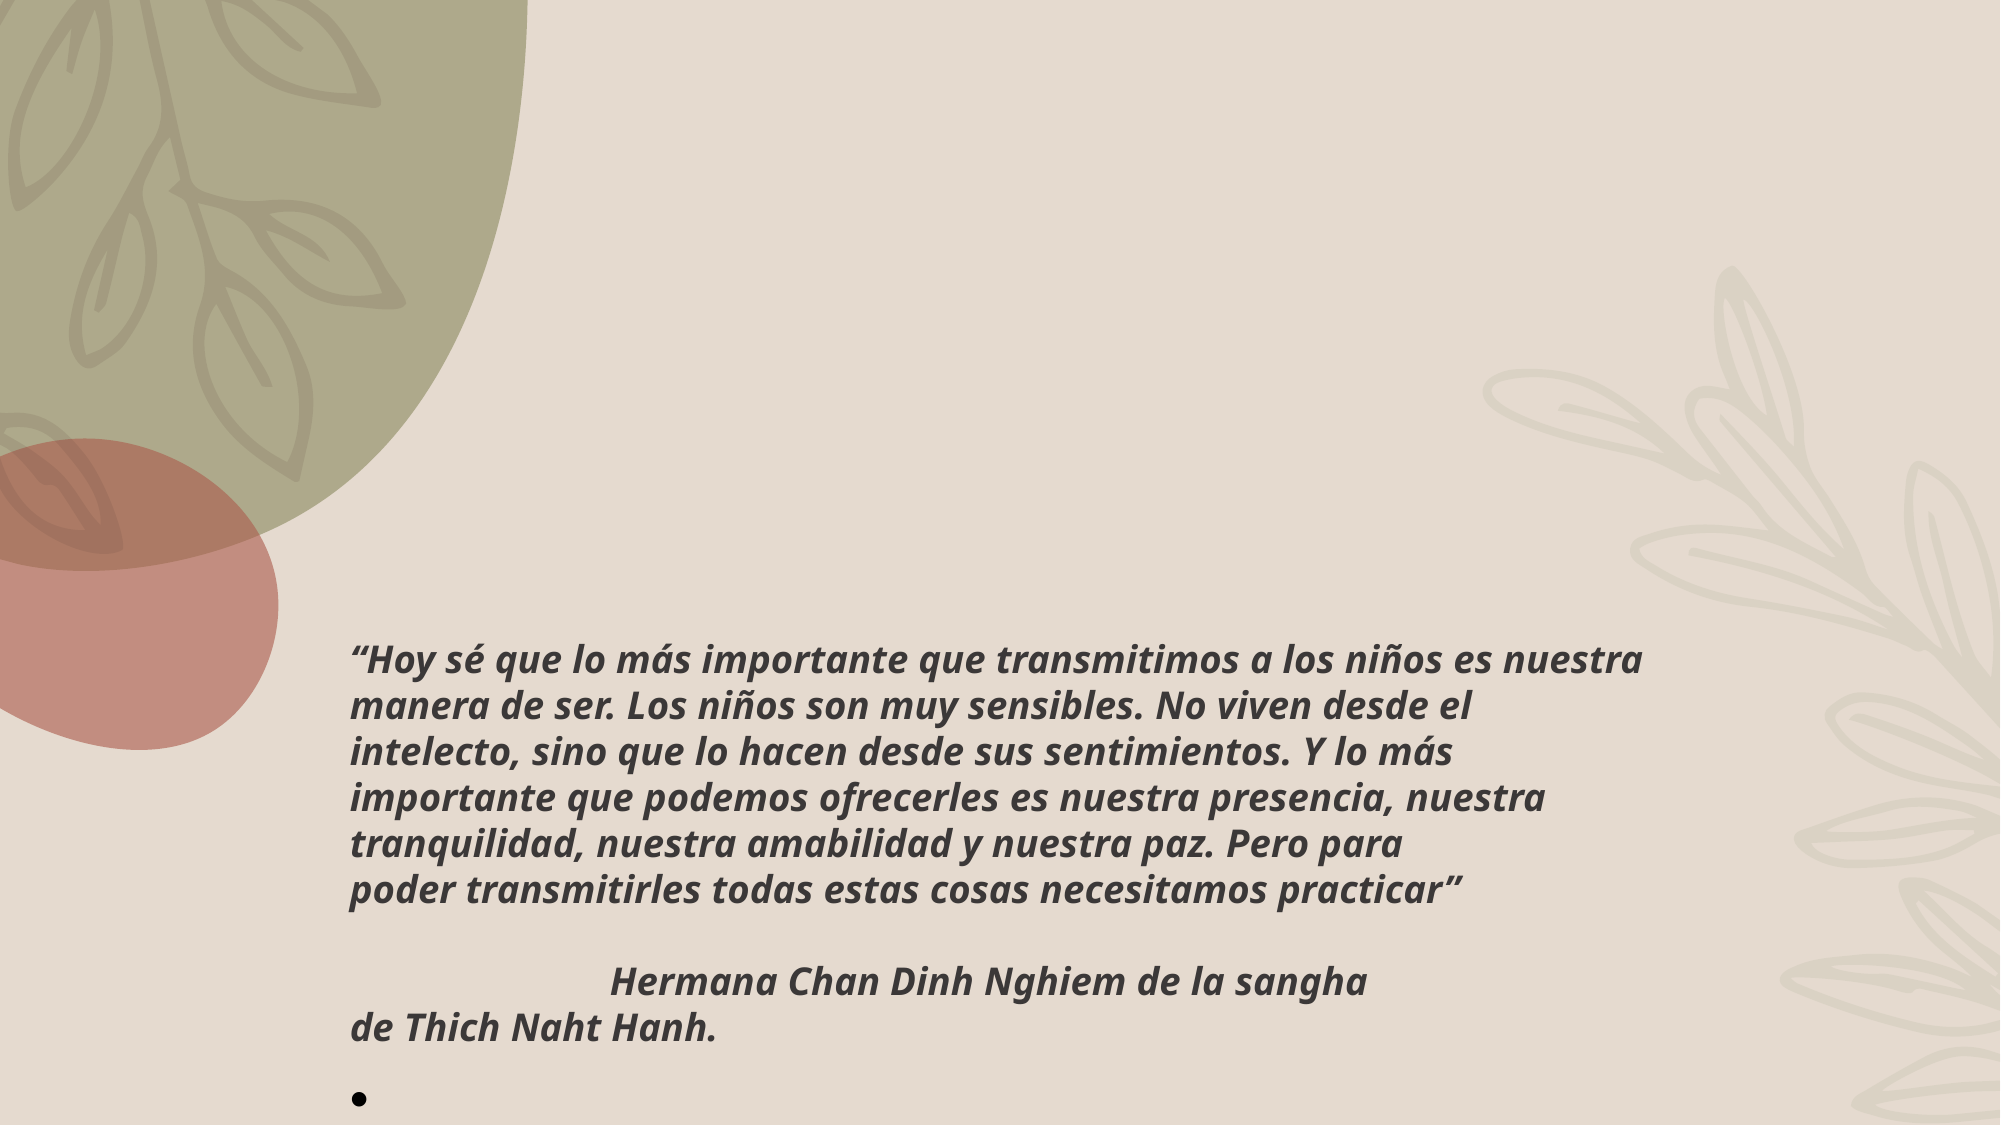

# “Hoy sé que lo más importante que transmitimos a los niños es nuestra manera de ser. Los niños son muy sensibles. No viven desde el intelecto, sino que lo hacen desde sus sentimientos. Y lo más importante que podemos ofrecerles es nuestra presencia, nuestra tranquilidad, nuestra amabilidad y nuestra paz. Pero para poder transmitirles todas estas cosas necesitamos practicar”                        Hermana Chan Dinh Nghiem de la sangha de Thich Naht Hanh.